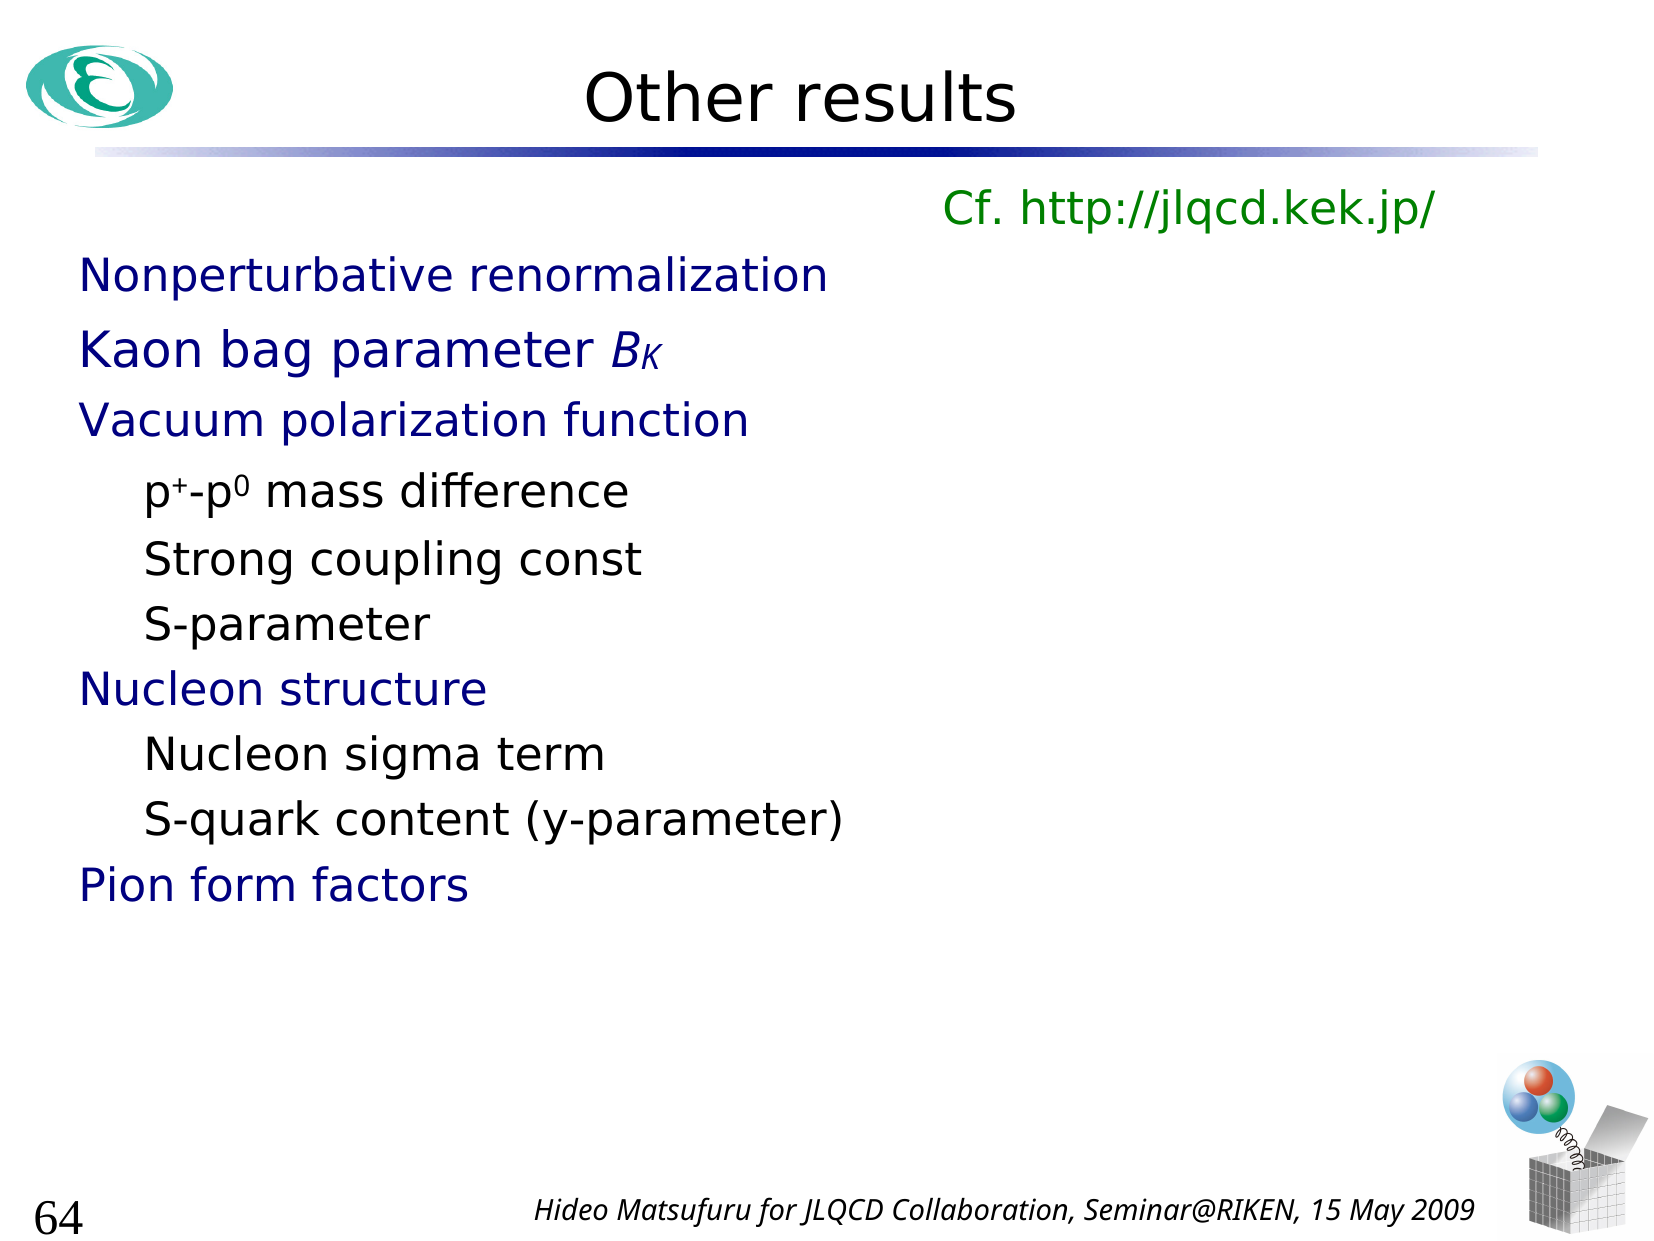

# Other results
 Cf. http://jlqcd.kek.jp/
Nonperturbative renormalization
Kaon bag parameter BK
Vacuum polarization function
p+-p0 mass difference
Strong coupling const
S-parameter
Nucleon structure
Nucleon sigma term
S-quark content (y-parameter)
Pion form factors